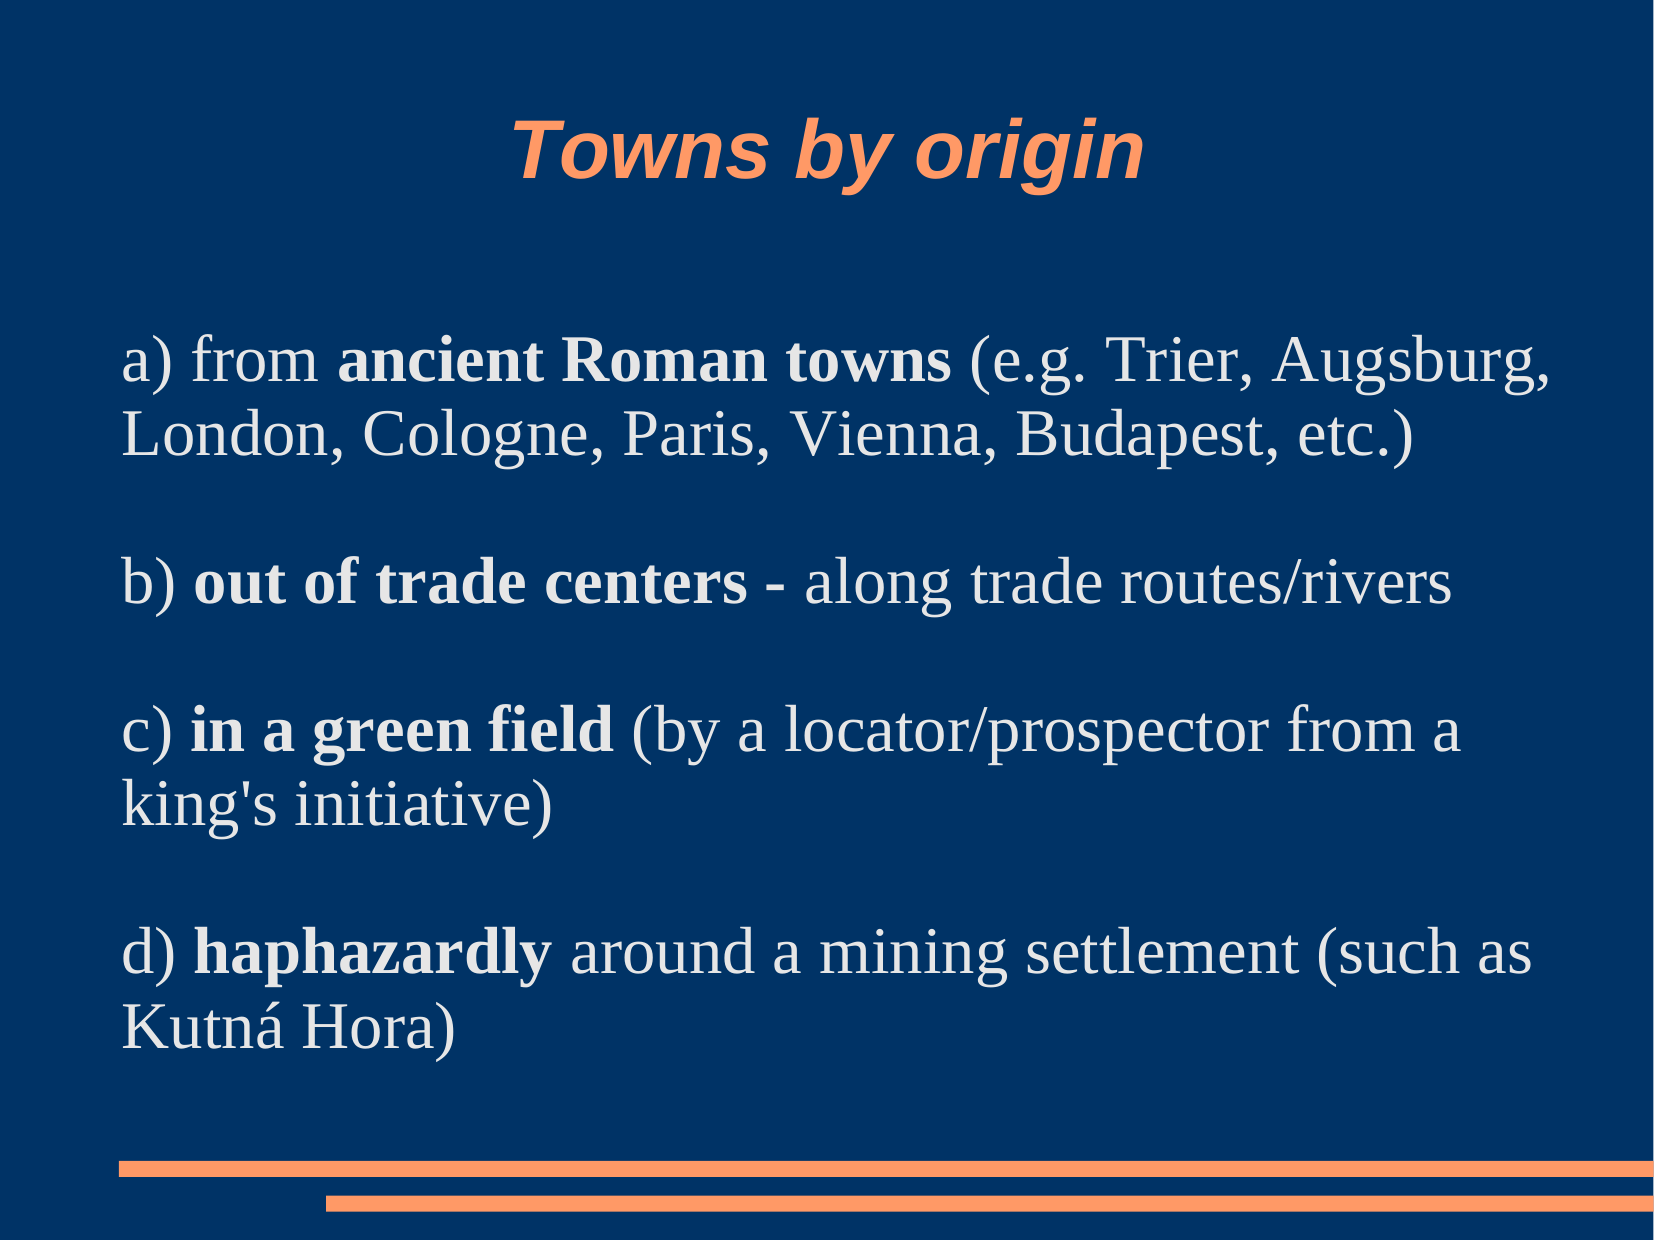

# Towns by origin
a) from ancient Roman towns (e.g. Trier, Augsburg, London, Cologne, Paris, Vienna, Budapest, etc.)
b) out of trade centers - along trade routes/rivers
c) in a green field (by a locator/prospector from a king's initiative)
d) haphazardly around a mining settlement (such as Kutná Hora)